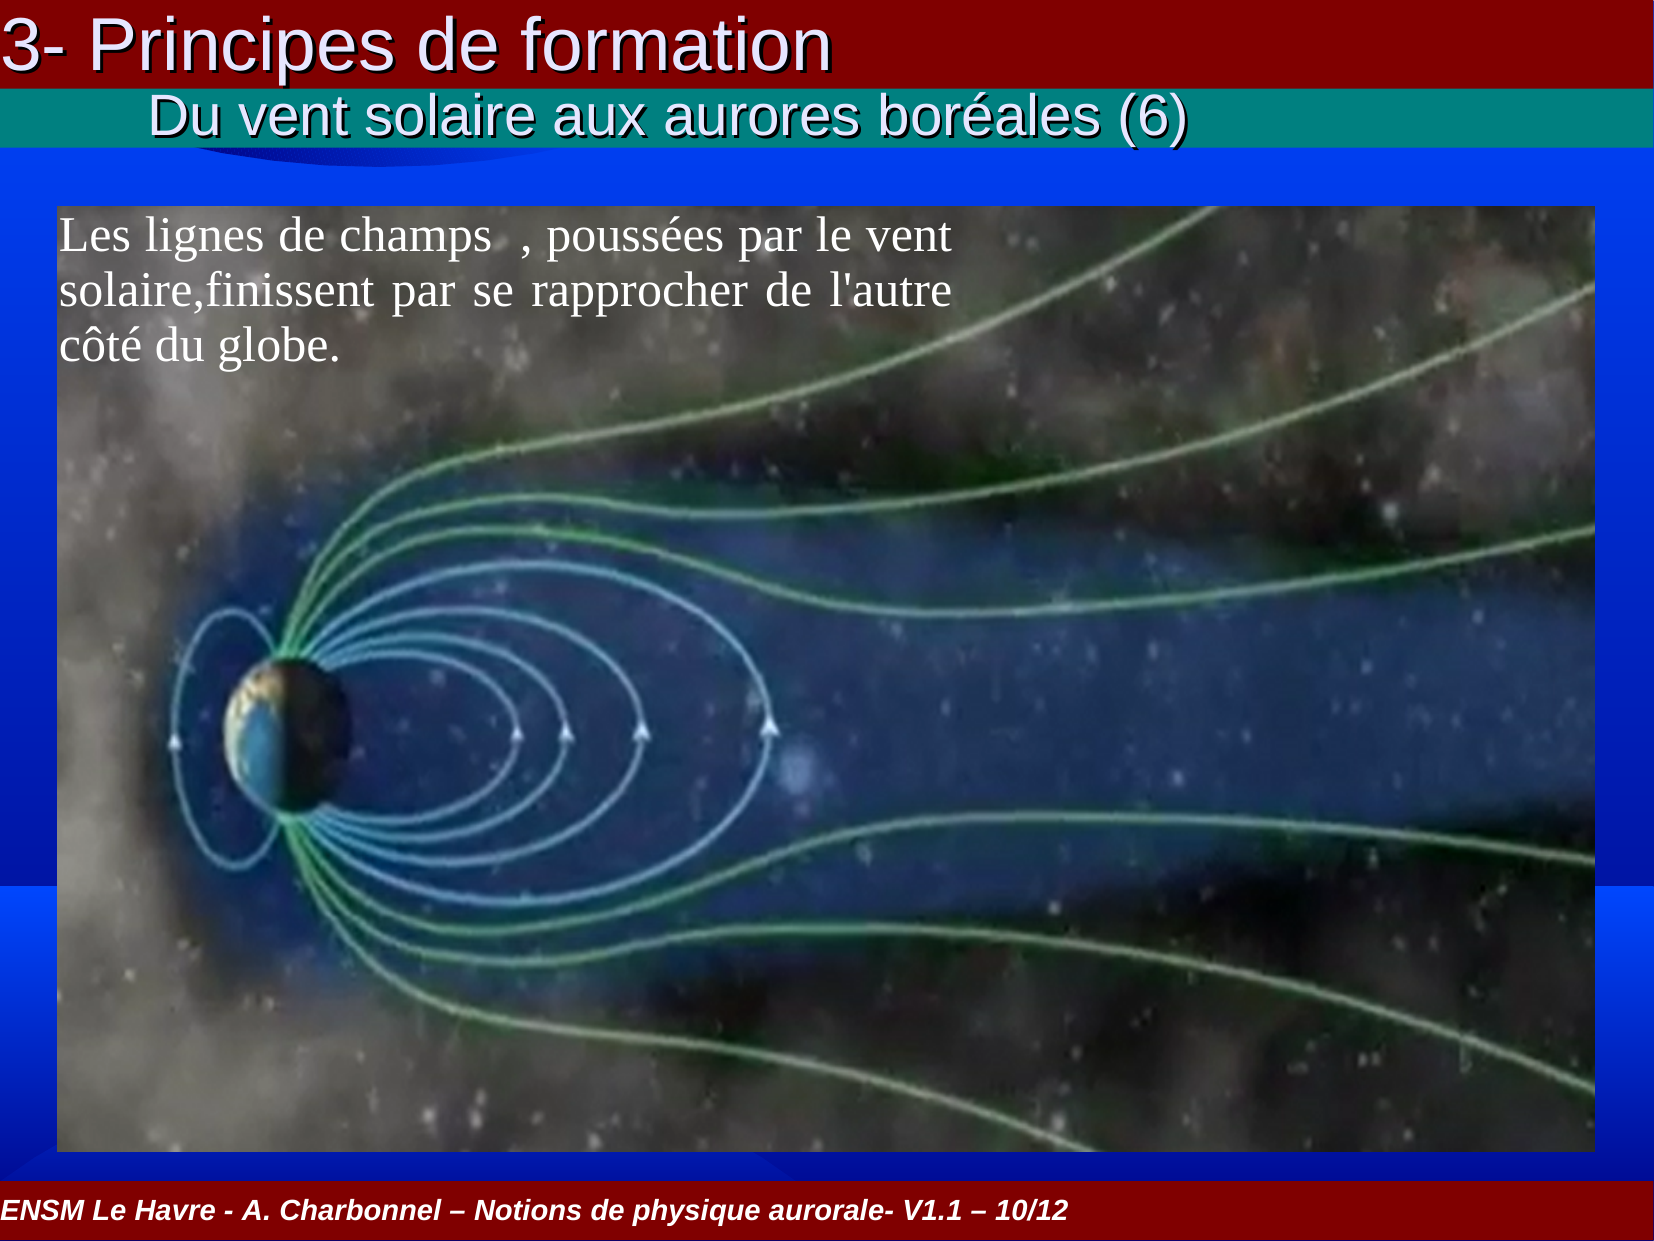

3- Principes de formation
# Du vent solaire aux aurores boréales (6)
Les lignes de champs , poussées par le vent solaire,finissent par se rapprocher de l'autre côté du globe.
ENSM Le Havre - A. Charbonnel – Notions de physique aurorale- V1.1 – 10/12